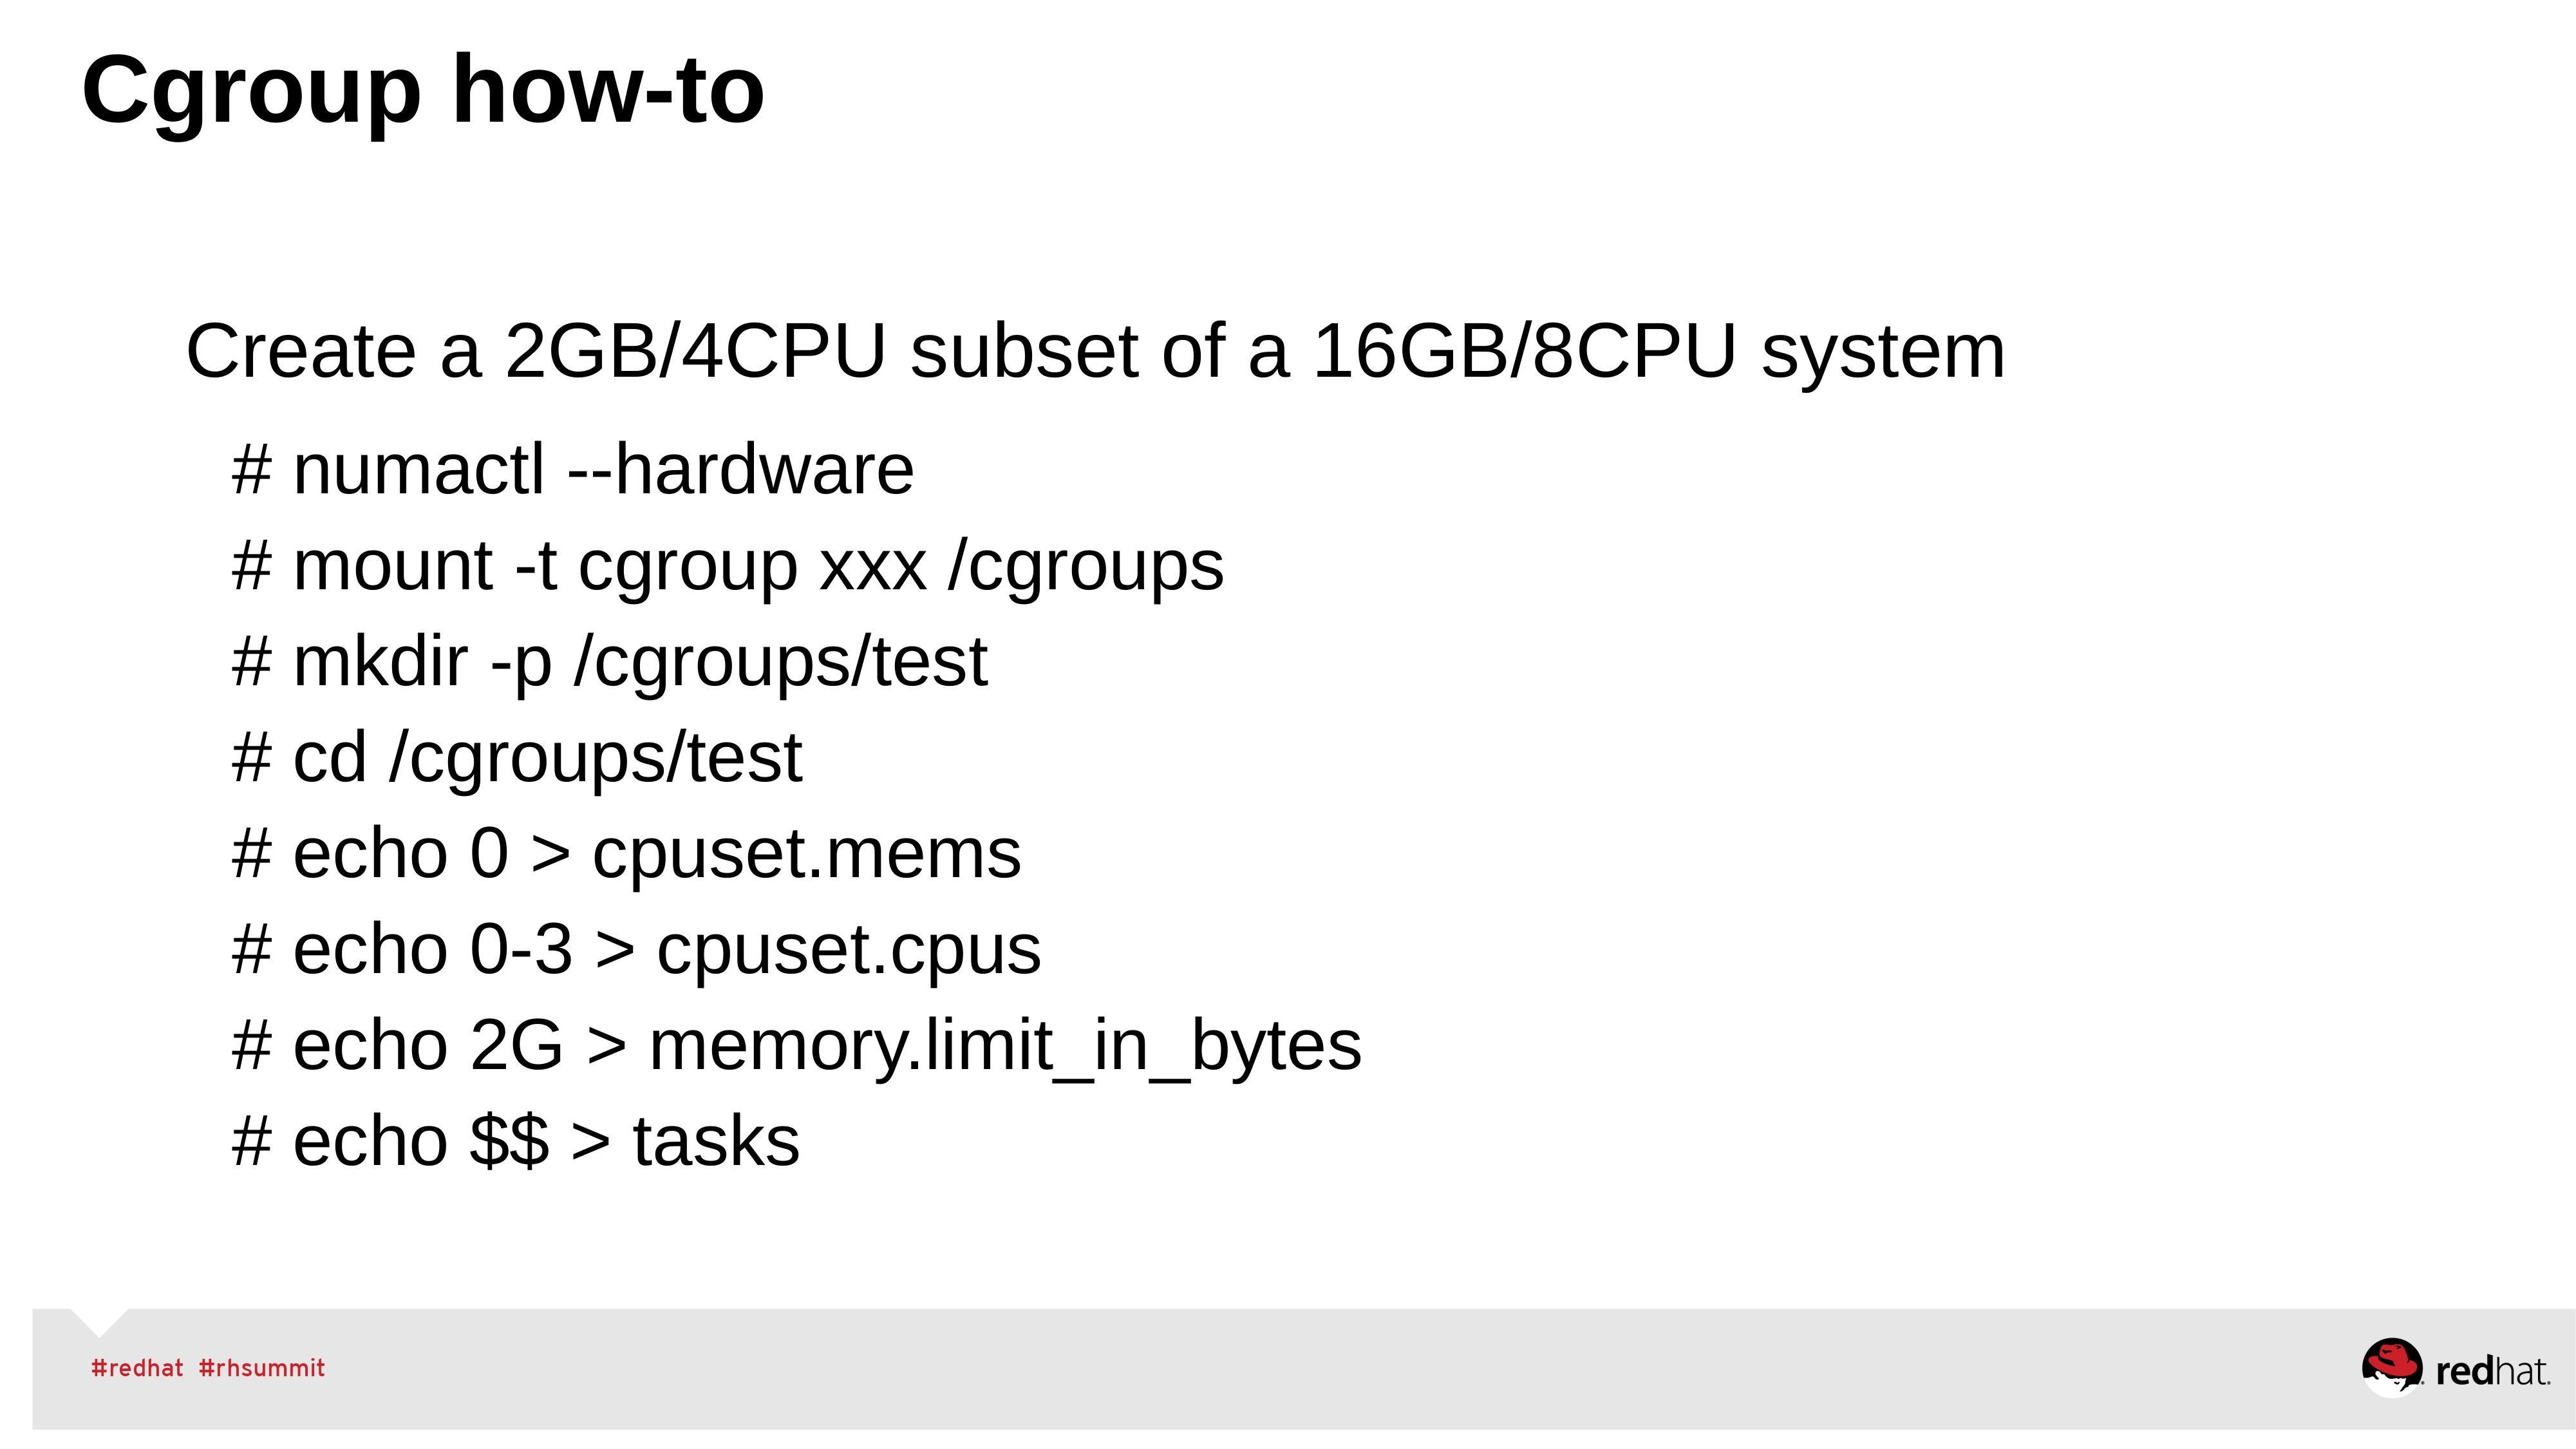

Cgroup how-to
# Create a 2GB/4CPU subset of a 16GB/8CPU system
# numactl --hardware
# mount -t cgroup xxx /cgroups
# mkdir -p /cgroups/test
# cd /cgroups/test
# echo 0 > cpuset.mems
# echo 0-3 > cpuset.cpus
# echo 2G > memory.limit_in_bytes
# echo $$ > tasks